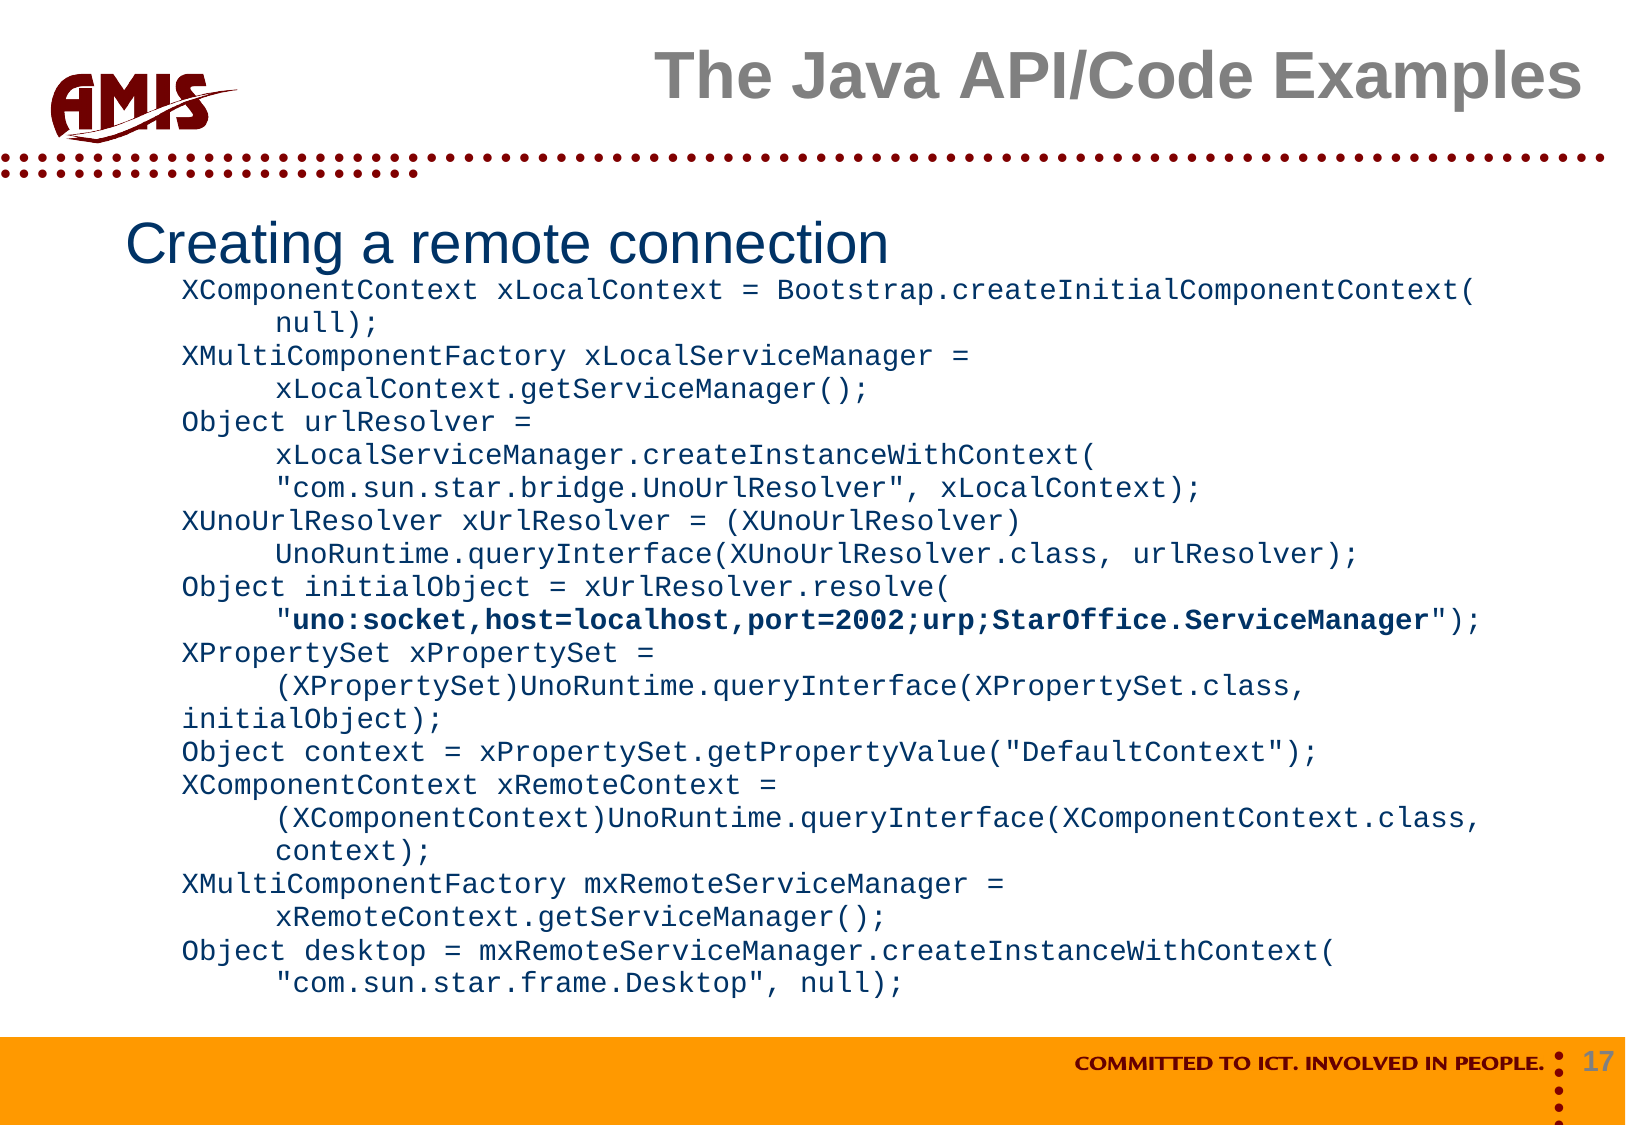

# The Java API/Code Examples
Creating a remote connection
XComponentContext xLocalContext = Bootstrap.createInitialComponentContext(	null);
XMultiComponentFactory xLocalServiceManager = 					xLocalContext.getServiceManager();
Object urlResolver = 								xLocalServiceManager.createInstanceWithContext( 				"com.sun.star.bridge.UnoUrlResolver", xLocalContext);
XUnoUrlResolver xUrlResolver = (XUnoUrlResolver) 				UnoRuntime.queryInterface(XUnoUrlResolver.class, urlResolver);
Object initialObject = xUrlResolver.resolve( 					"uno:socket,host=localhost,port=2002;urp;StarOffice.ServiceManager");
XPropertySet xPropertySet = 							(XPropertySet)UnoRuntime.queryInterface(XPropertySet.class, initialObject);
Object context = xPropertySet.getPropertyValue("DefaultContext");
XComponentContext xRemoteContext = 						(XComponentContext)UnoRuntime.queryInterface(XComponentContext.class, 	context);
XMultiComponentFactory mxRemoteServiceManager = 					xRemoteContext.getServiceManager();
Object desktop = mxRemoteServiceManager.createInstanceWithContext( 		"com.sun.star.frame.Desktop", null);